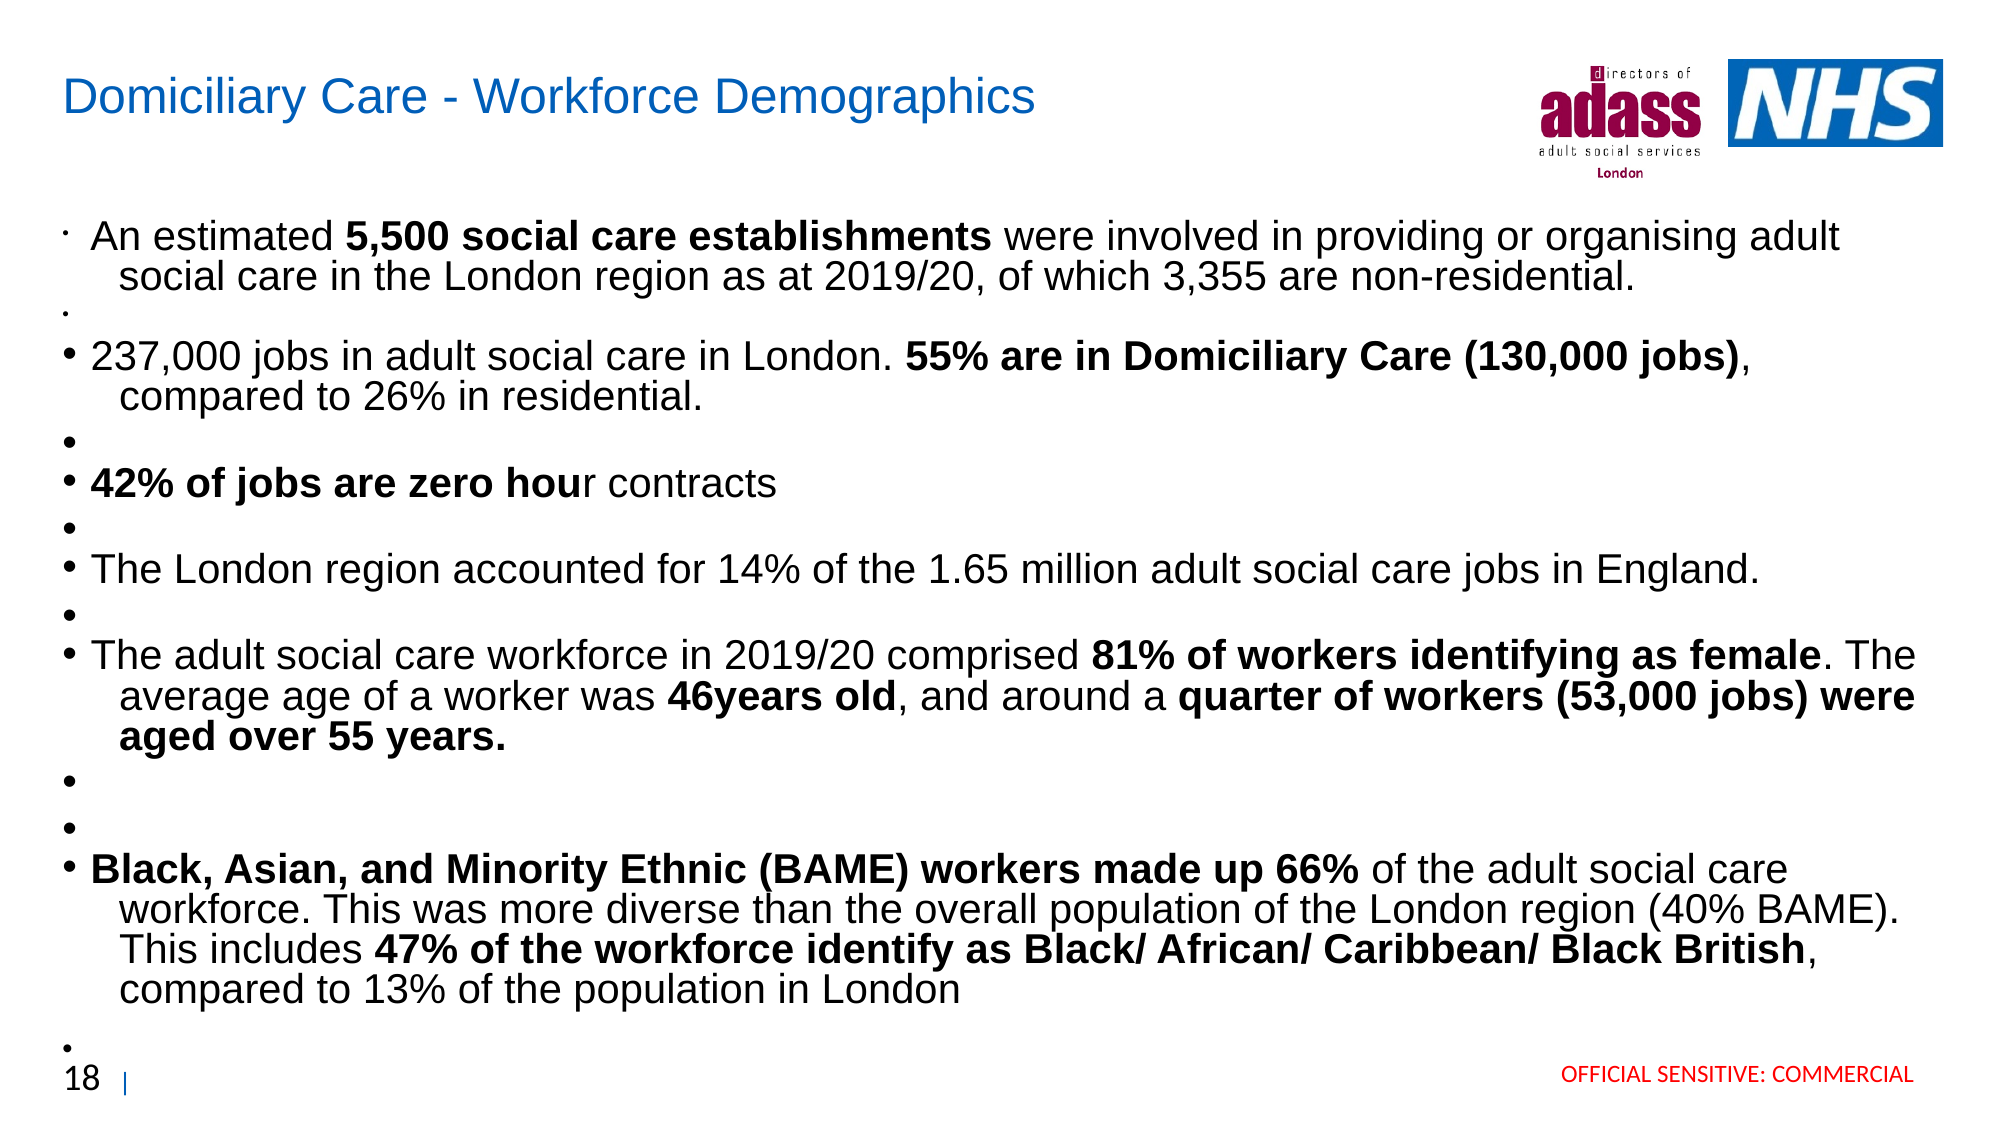

# Domiciliary Care - Workforce Demographics
An estimated 5,500 social care establishments were involved in providing or organising adult social care in the London region as at 2019/20, of which 3,355 are non-residential.
237,000 jobs in adult social care in London. 55% are in Domiciliary Care (130,000 jobs), compared to 26% in residential.
42% of jobs are zero hour contracts
The London region accounted for 14% of the 1.65 million adult social care jobs in England.
The adult social care workforce in 2019/20 comprised 81% of workers identifying as female. The average age of a worker was 46years old, and around a quarter of workers (53,000 jobs) were aged over 55 years.
Black, Asian, and Minority Ethnic (BAME) workers made up 66% of the adult social care workforce. This was more diverse than the overall population of the London region (40% BAME). This includes 47% of the workforce identify as Black/ African/ Caribbean/ Black British, compared to 13% of the population in London